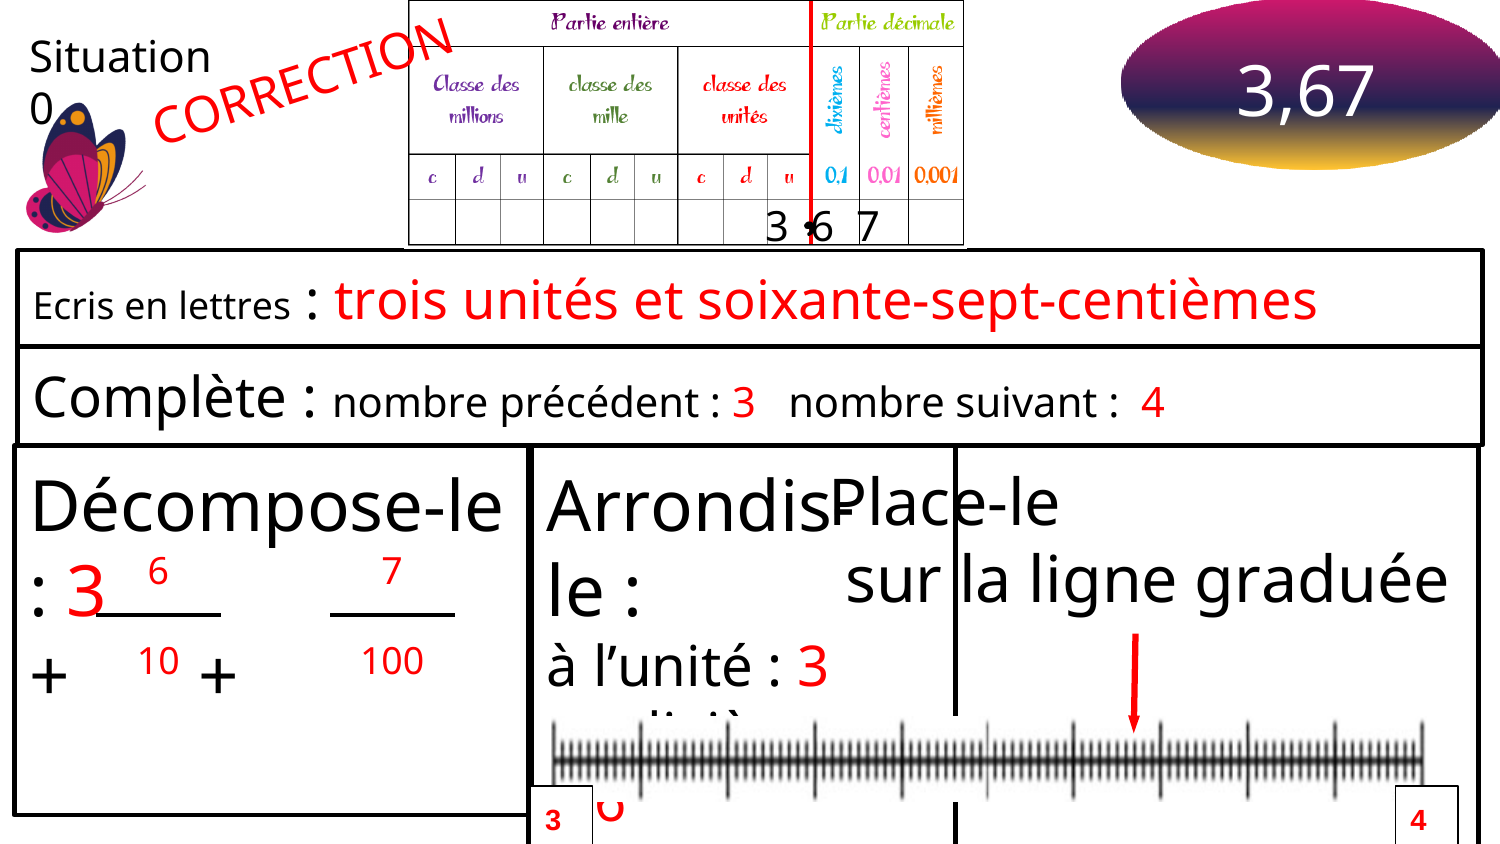

3,67
Situation 0
CORRECTION
3 6 7
Ecris en lettres : trois unités et soixante-sept-centièmes
Complète : nombre précédent : 3 nombre suivant : 4
Décompose-le : 3
+ +
 Place-le
 sur la ligne graduée
Arrondis-le :
à l’unité : 3
au dixième : 3,6
6
10
7
100
3
4